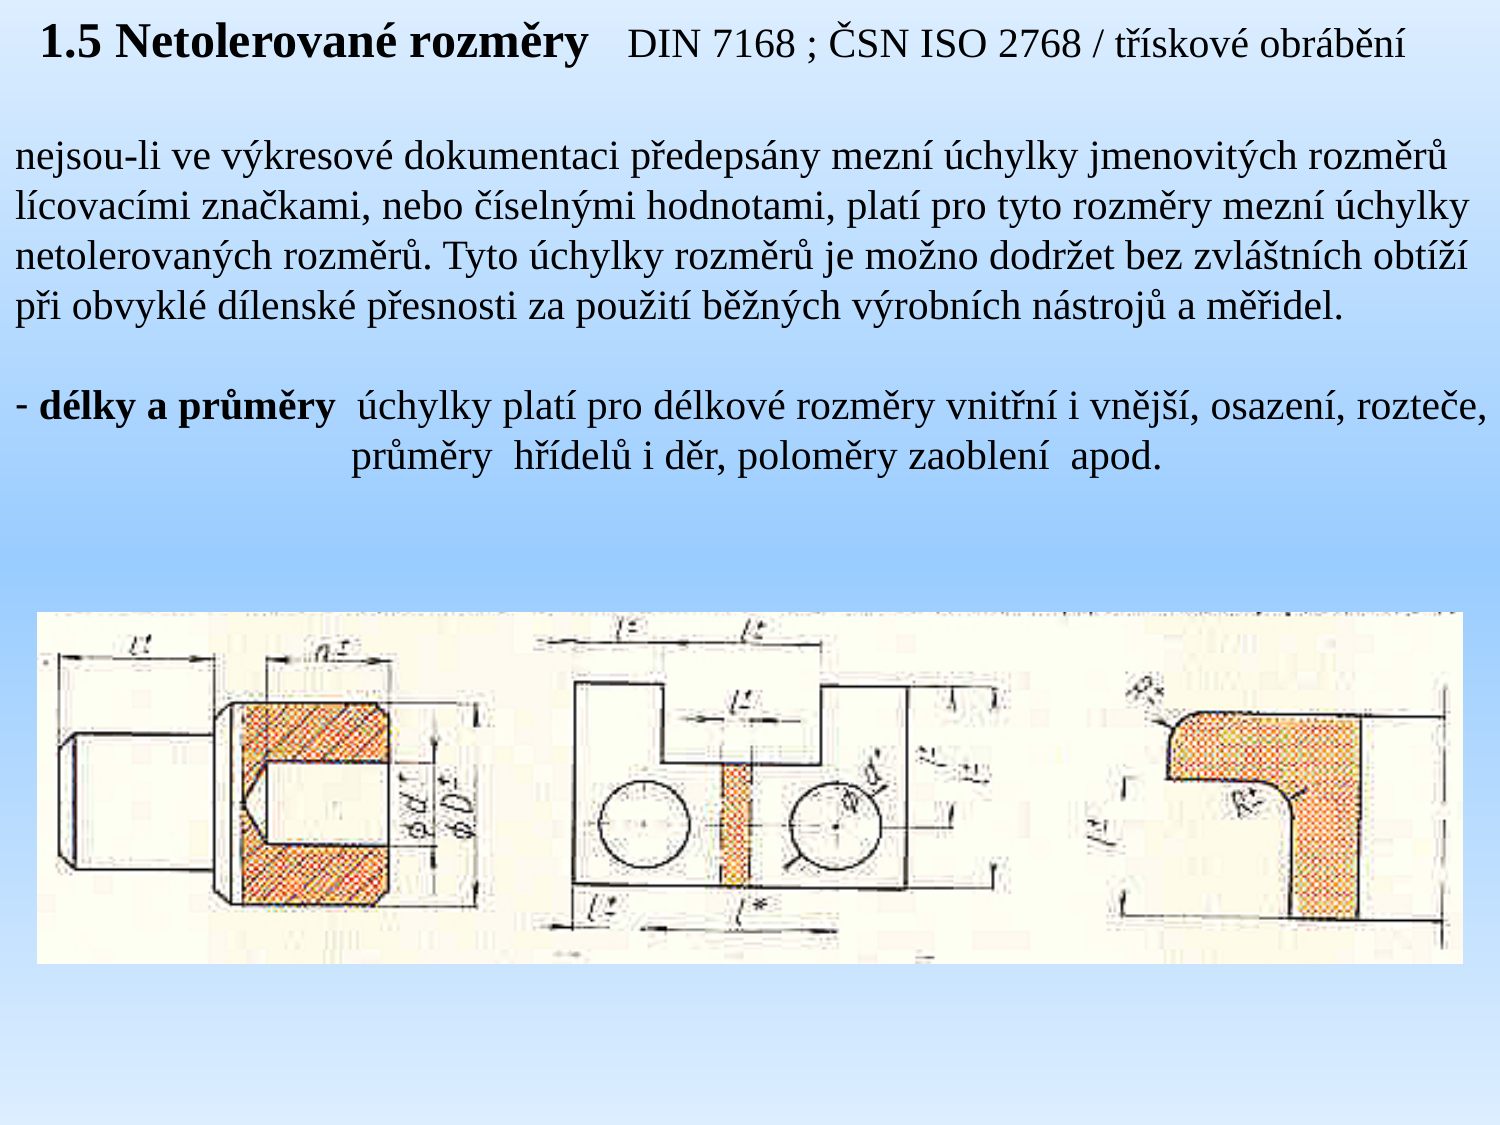

1.5 Netolerované rozměry DIN 7168 ; ČSN ISO 2768 / třískové obrábění
nejsou-li ve výkresové dokumentaci předepsány mezní úchylky jmenovitých rozměrů
lícovacími značkami, nebo číselnými hodnotami, platí pro tyto rozměry mezní úchylky
netolerovaných rozměrů. Tyto úchylky rozměrů je možno dodržet bez zvláštních obtíží
při obvyklé dílenské přesnosti za použití běžných výrobních nástrojů a měřidel.
 délky a průměry úchylky platí pro délkové rozměry vnitřní i vnější, osazení, rozteče,
 průměry hřídelů i děr, poloměry zaoblení apod.